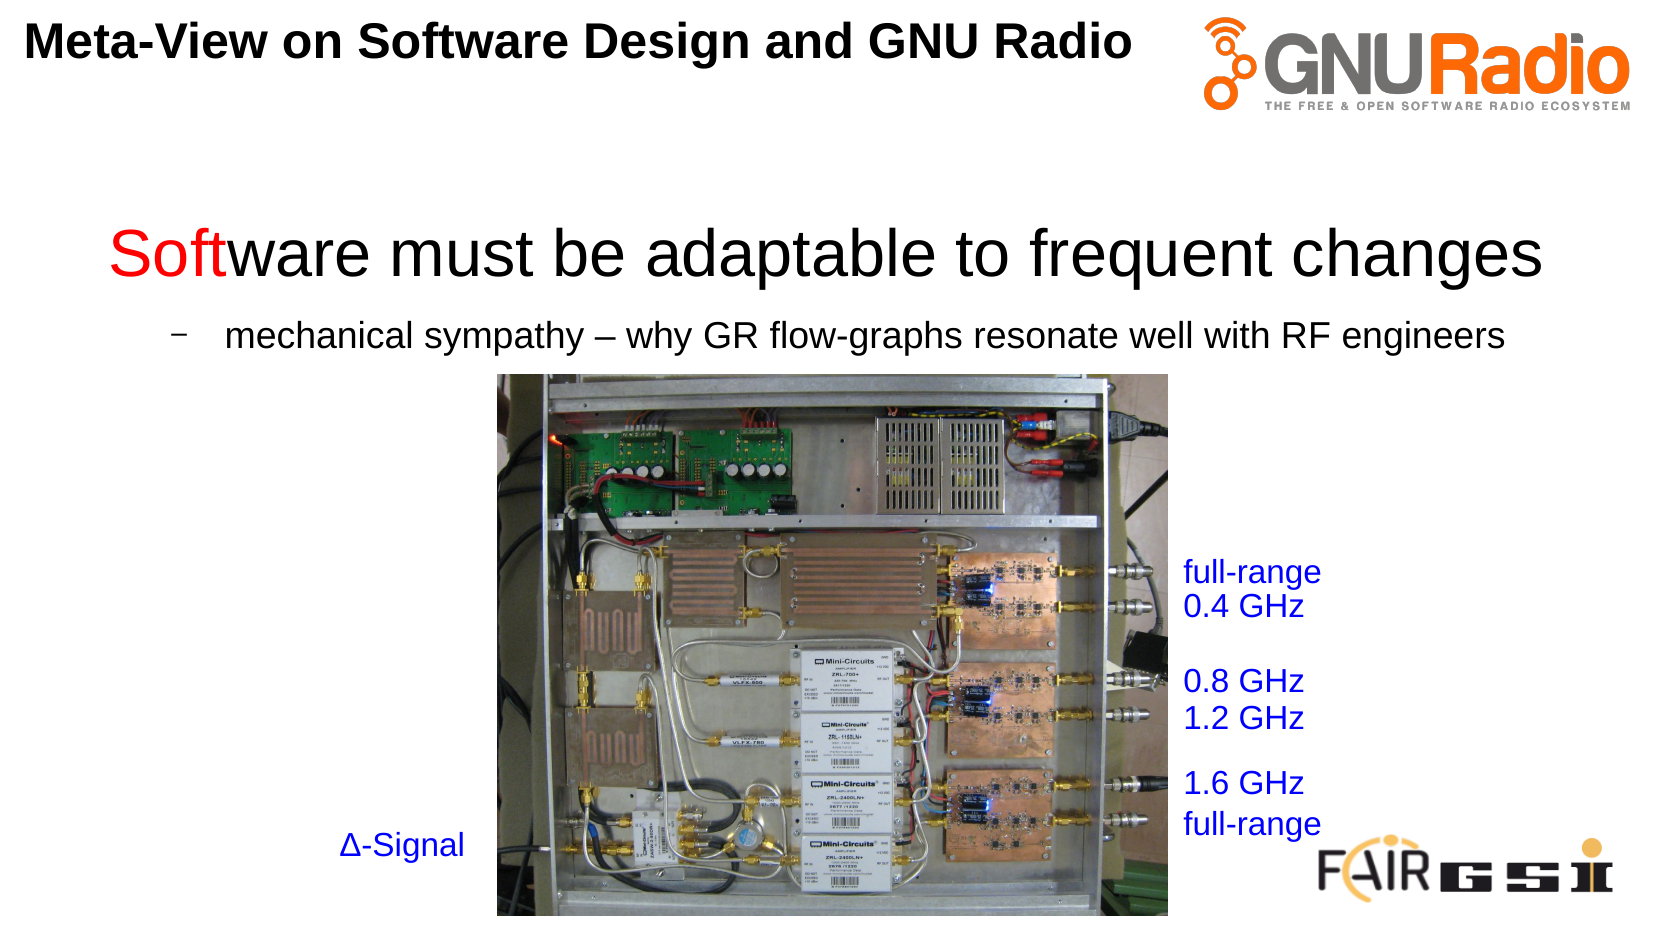

# Meta-View on Software Design and GNU Radio
Software must be adaptable to frequent changes
mechanical sympathy – why GR flow-graphs resonate well with RF engineers
full-range
0.4 GHz
0.8 GHz
1.2 GHz
1.6 GHz
full-range
Δ-Signal